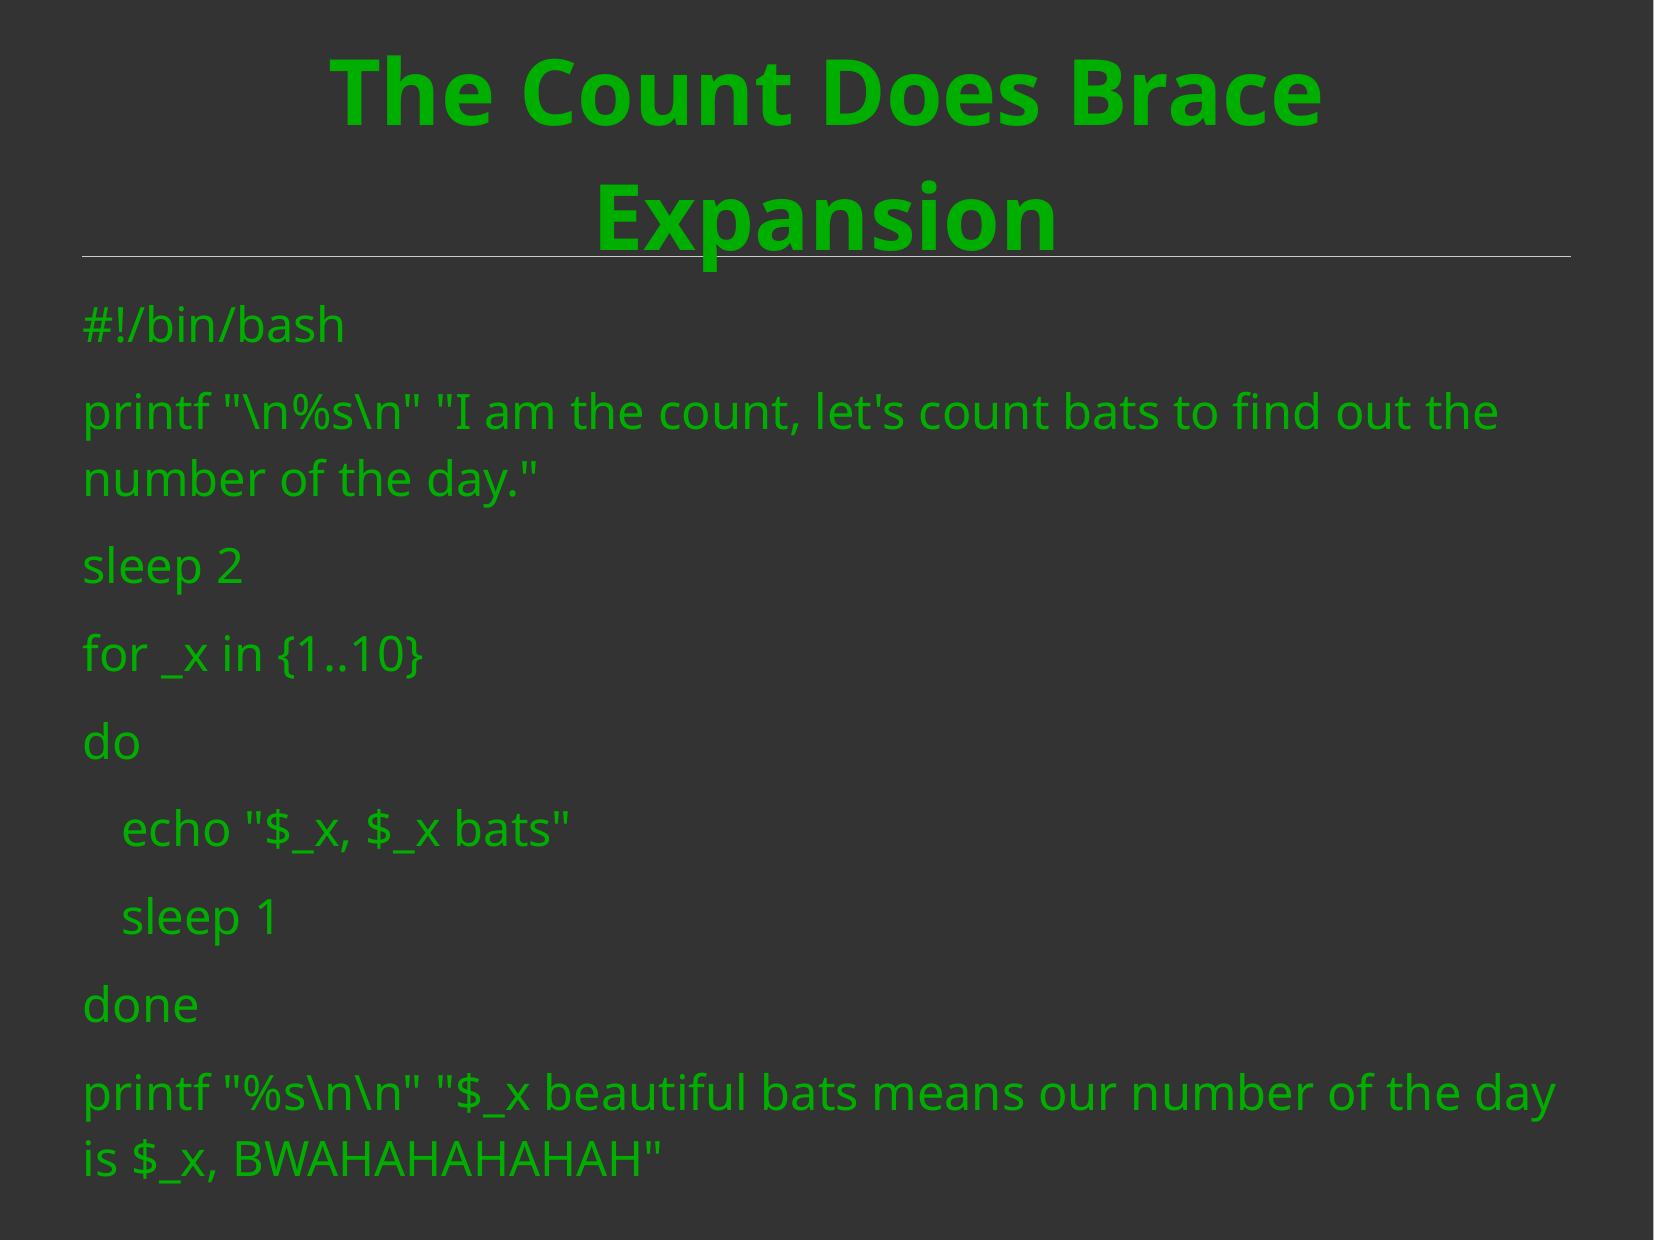

# The Count Does Brace Expansion
#!/bin/bash
printf "\n%s\n" "I am the count, let's count bats to find out the number of the day."
sleep 2
for _x in {1..10}
do
 echo "$_x, $_x bats"
 sleep 1
done
printf "%s\n\n" "$_x beautiful bats means our number of the day is $_x, BWAHAHAHAHAH"